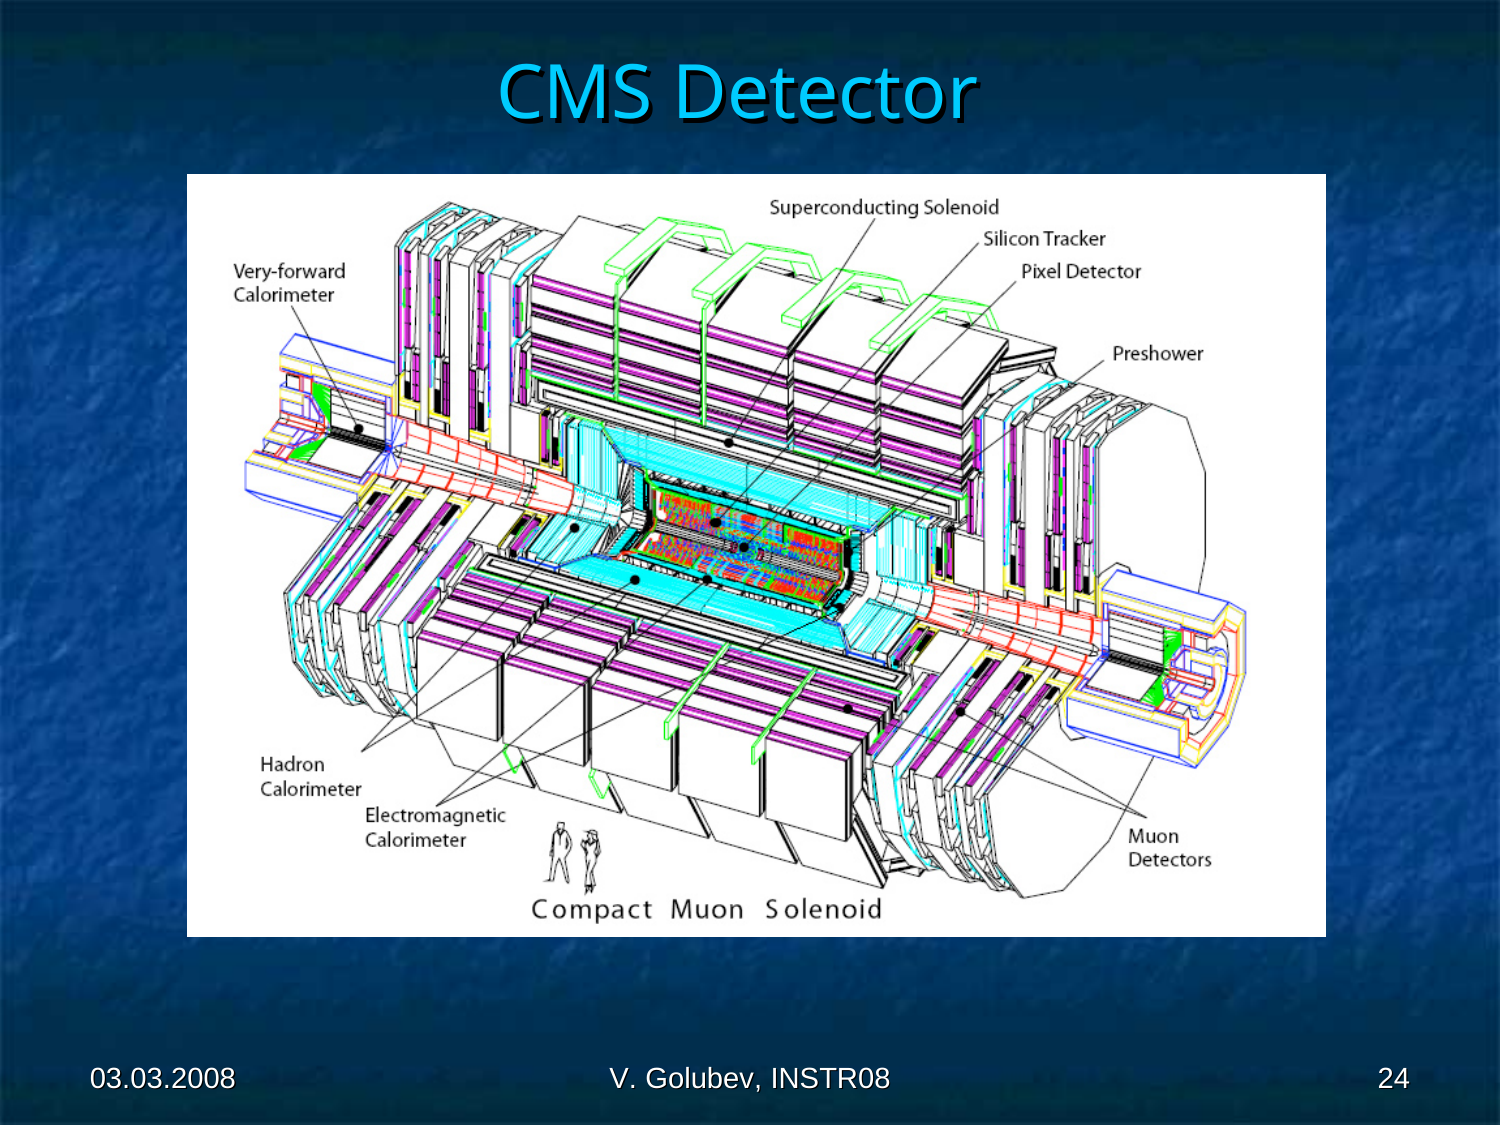

# CMS Detector
03.03.2008
V. Golubev, INSTR08
24